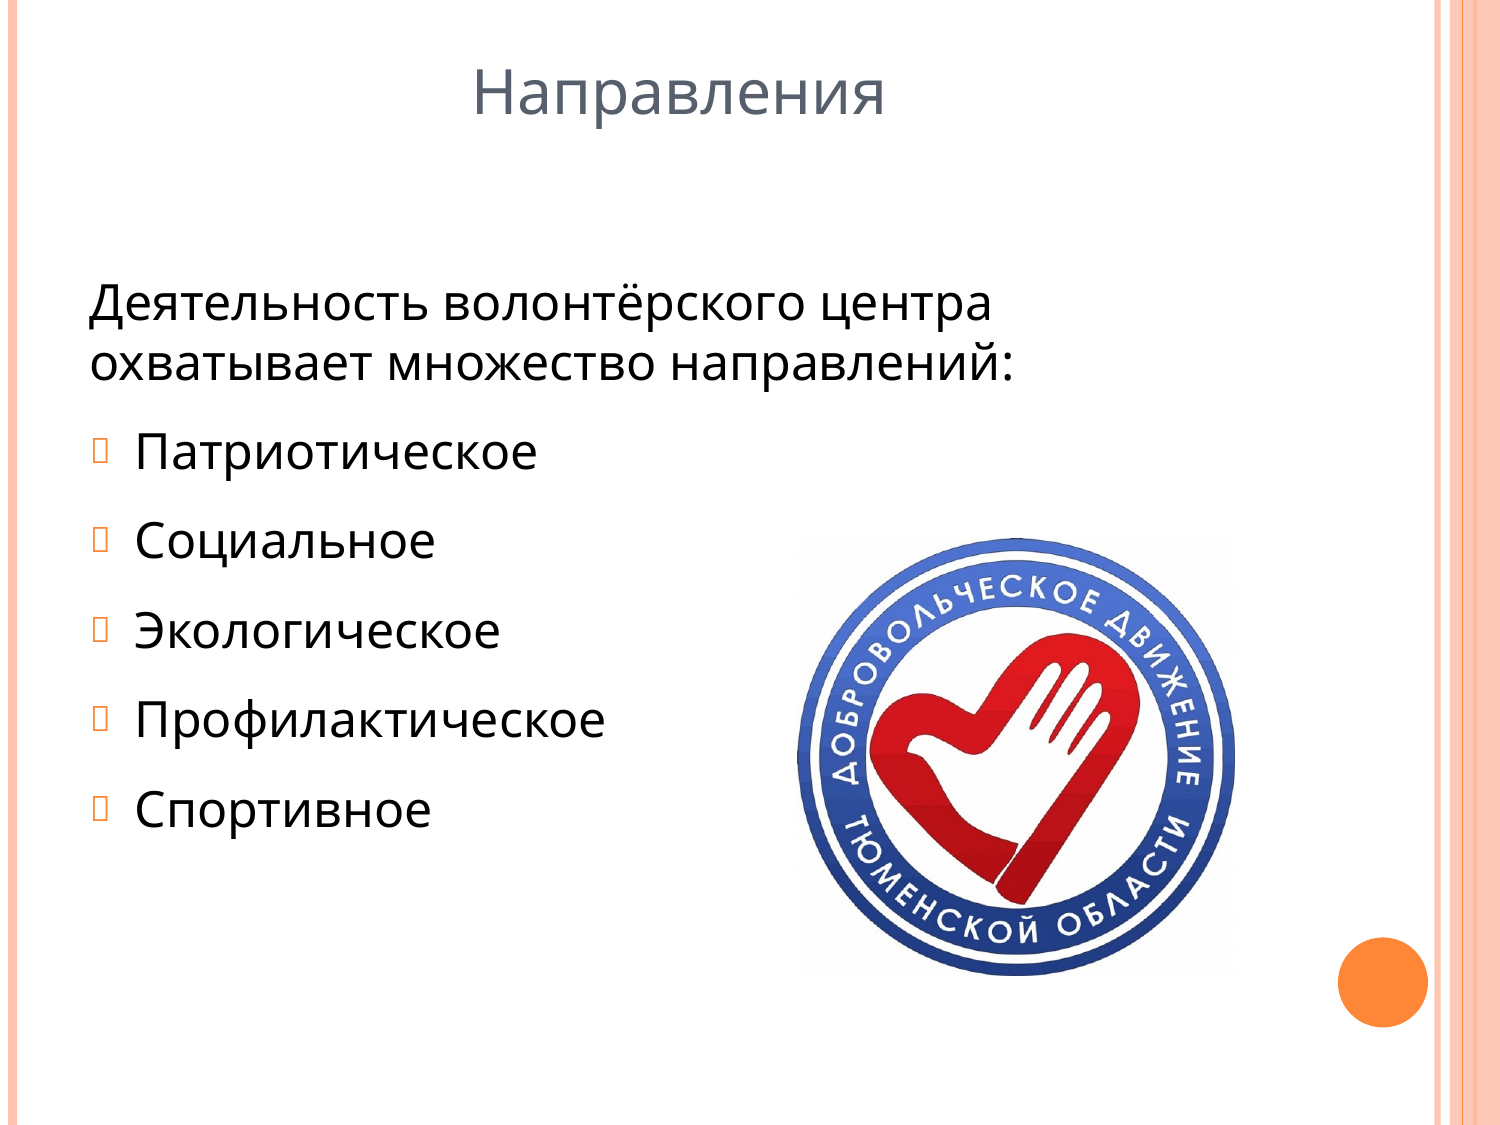

# Направления
Деятельность волонтёрского центра охватывает множество направлений:
Патриотическое
Социальное
Экологическое
Профилактическое
Спортивное